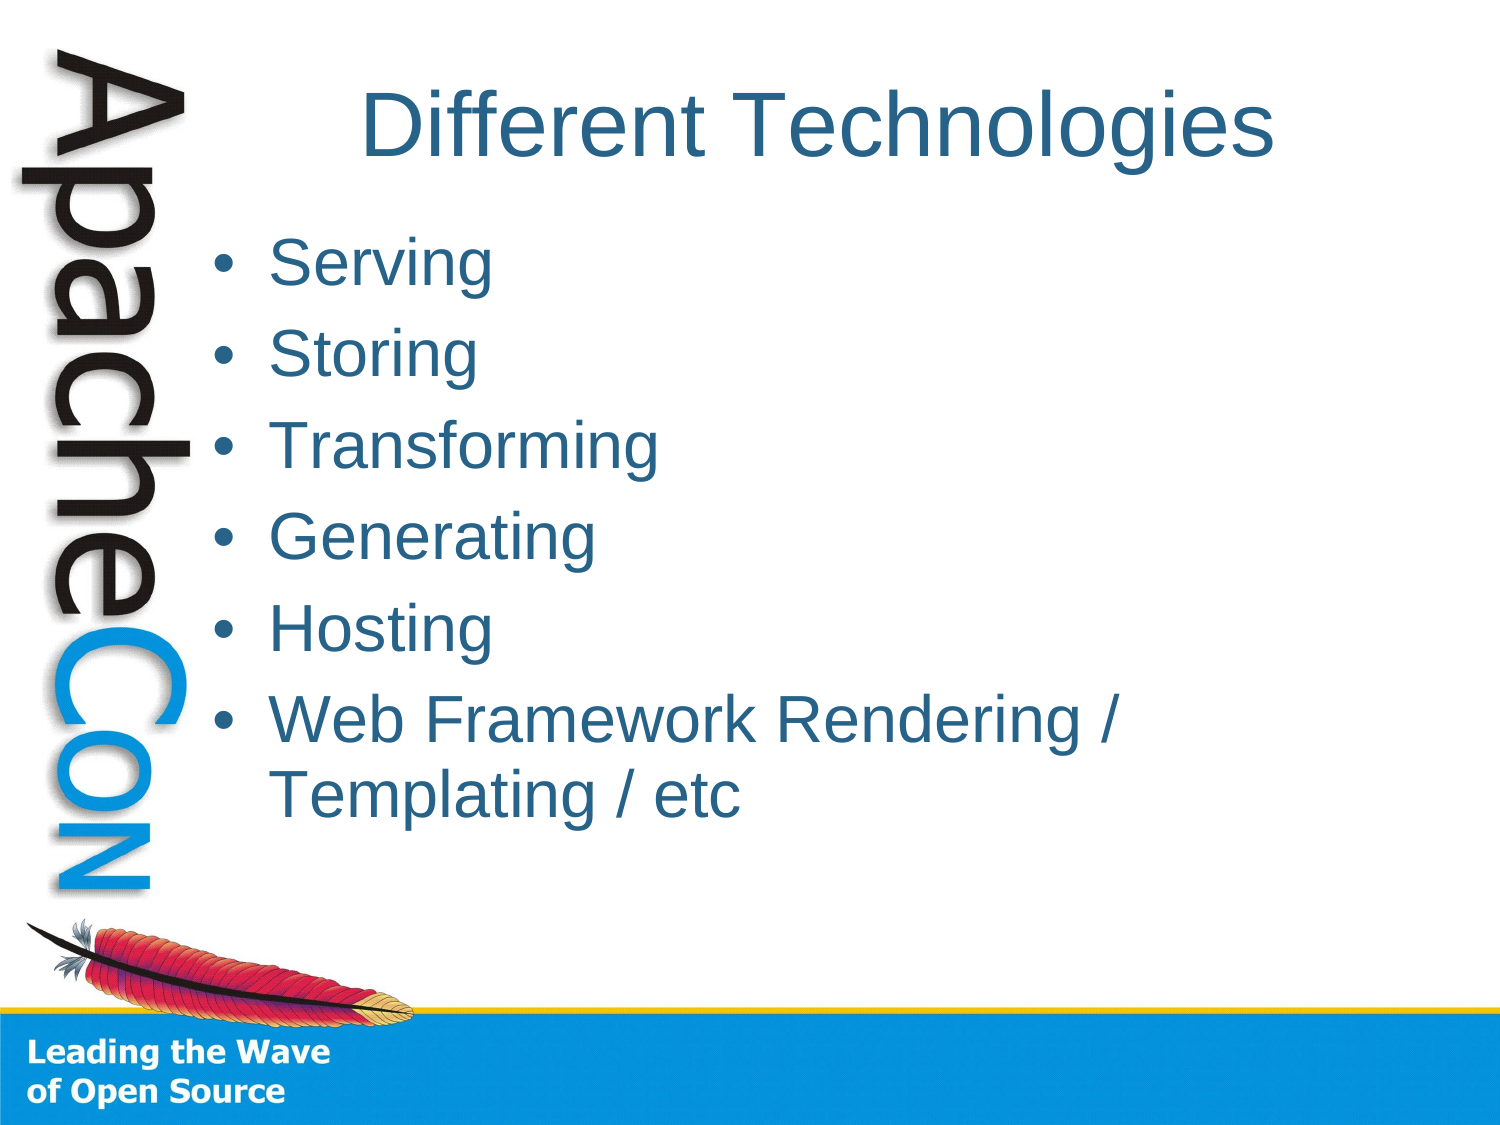

# Different Technologies
Serving
Storing
Transforming
Generating
Hosting
Web Framework Rendering / Templating / etc